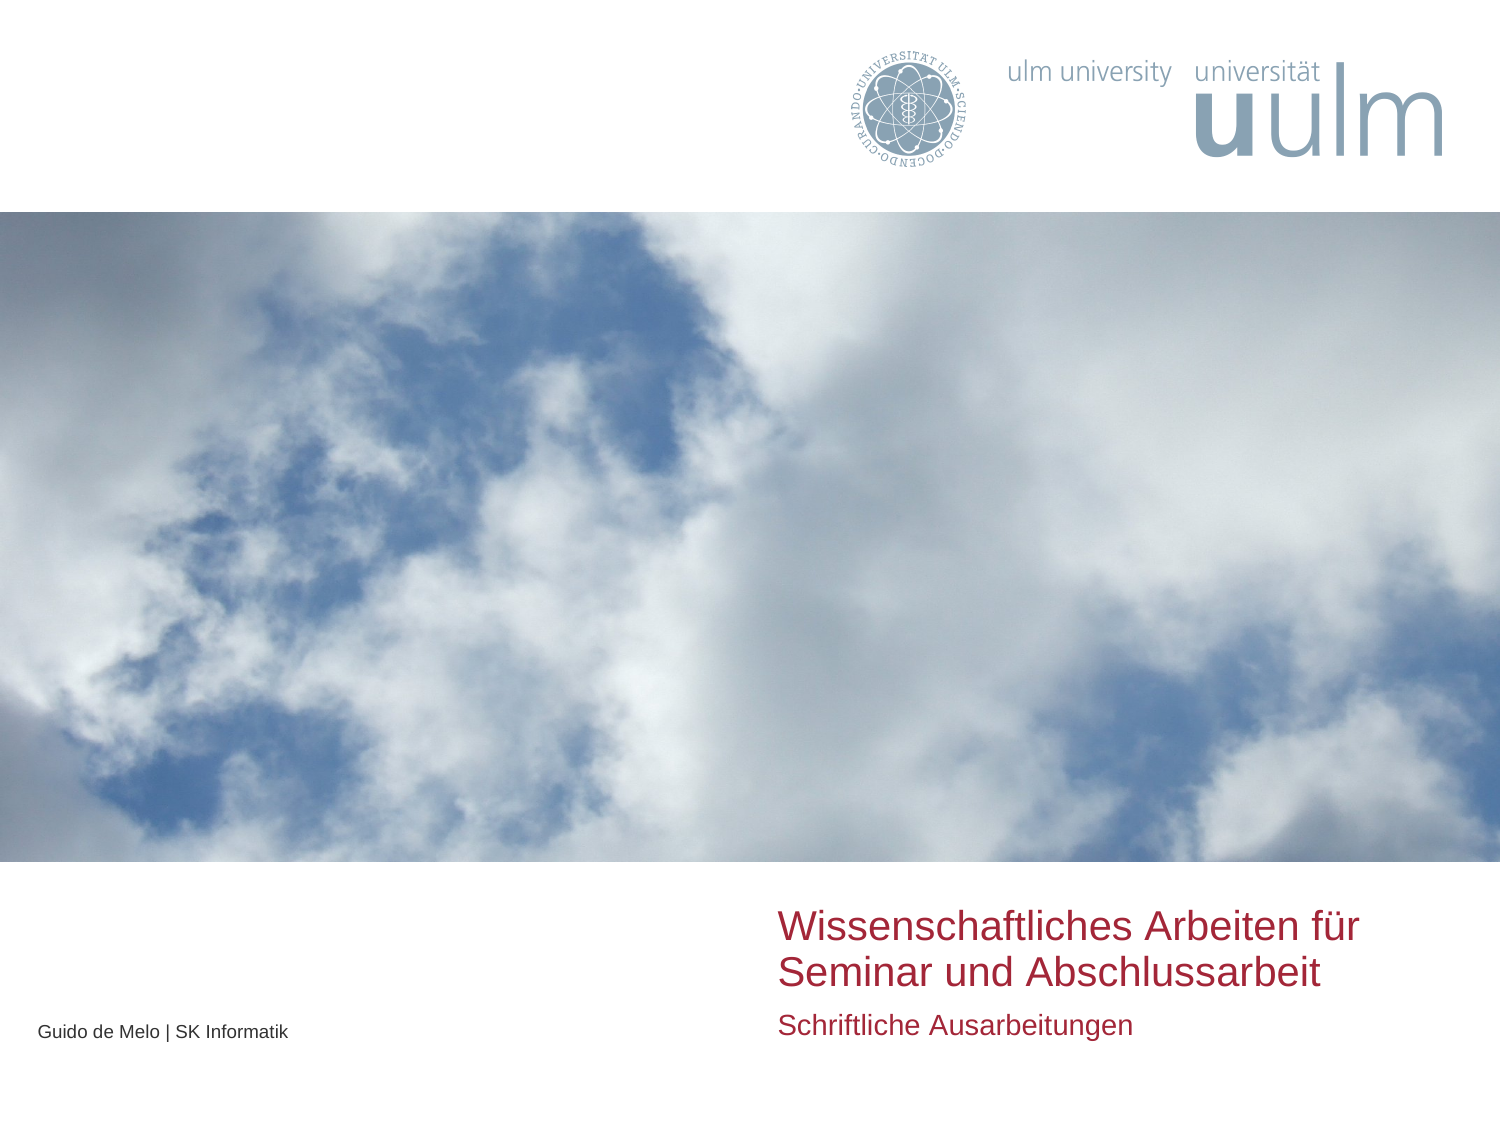

Wissenschaftliches Arbeiten für Seminar und Abschlussarbeit
Schriftliche Ausarbeitungen
Guido de Melo | SK Informatik